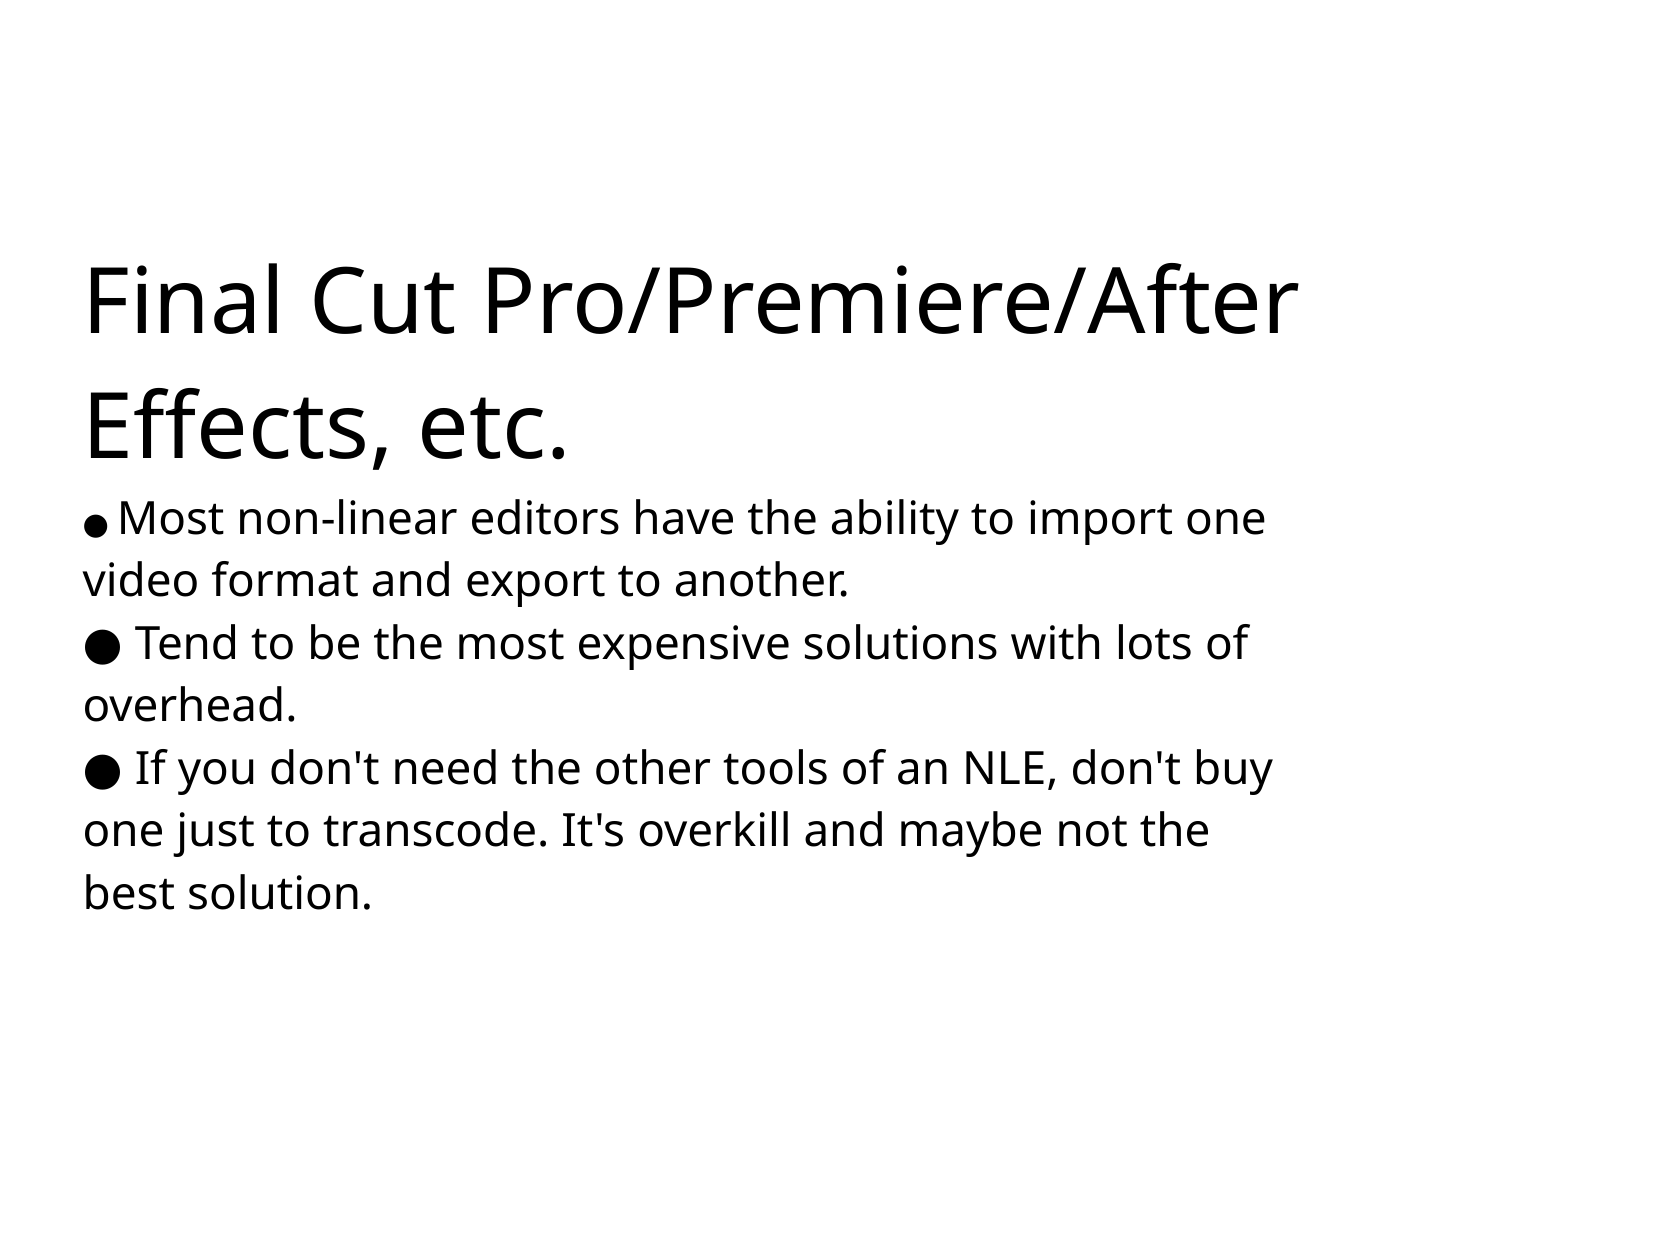

# Final Cut Pro/Premiere/After Effects, etc.
● Most non-linear editors have the ability to import one
video format and export to another.
● Tend to be the most expensive solutions with lots of
overhead.
● If you don't need the other tools of an NLE, don't buy
one just to transcode. It's overkill and maybe not the
best solution.